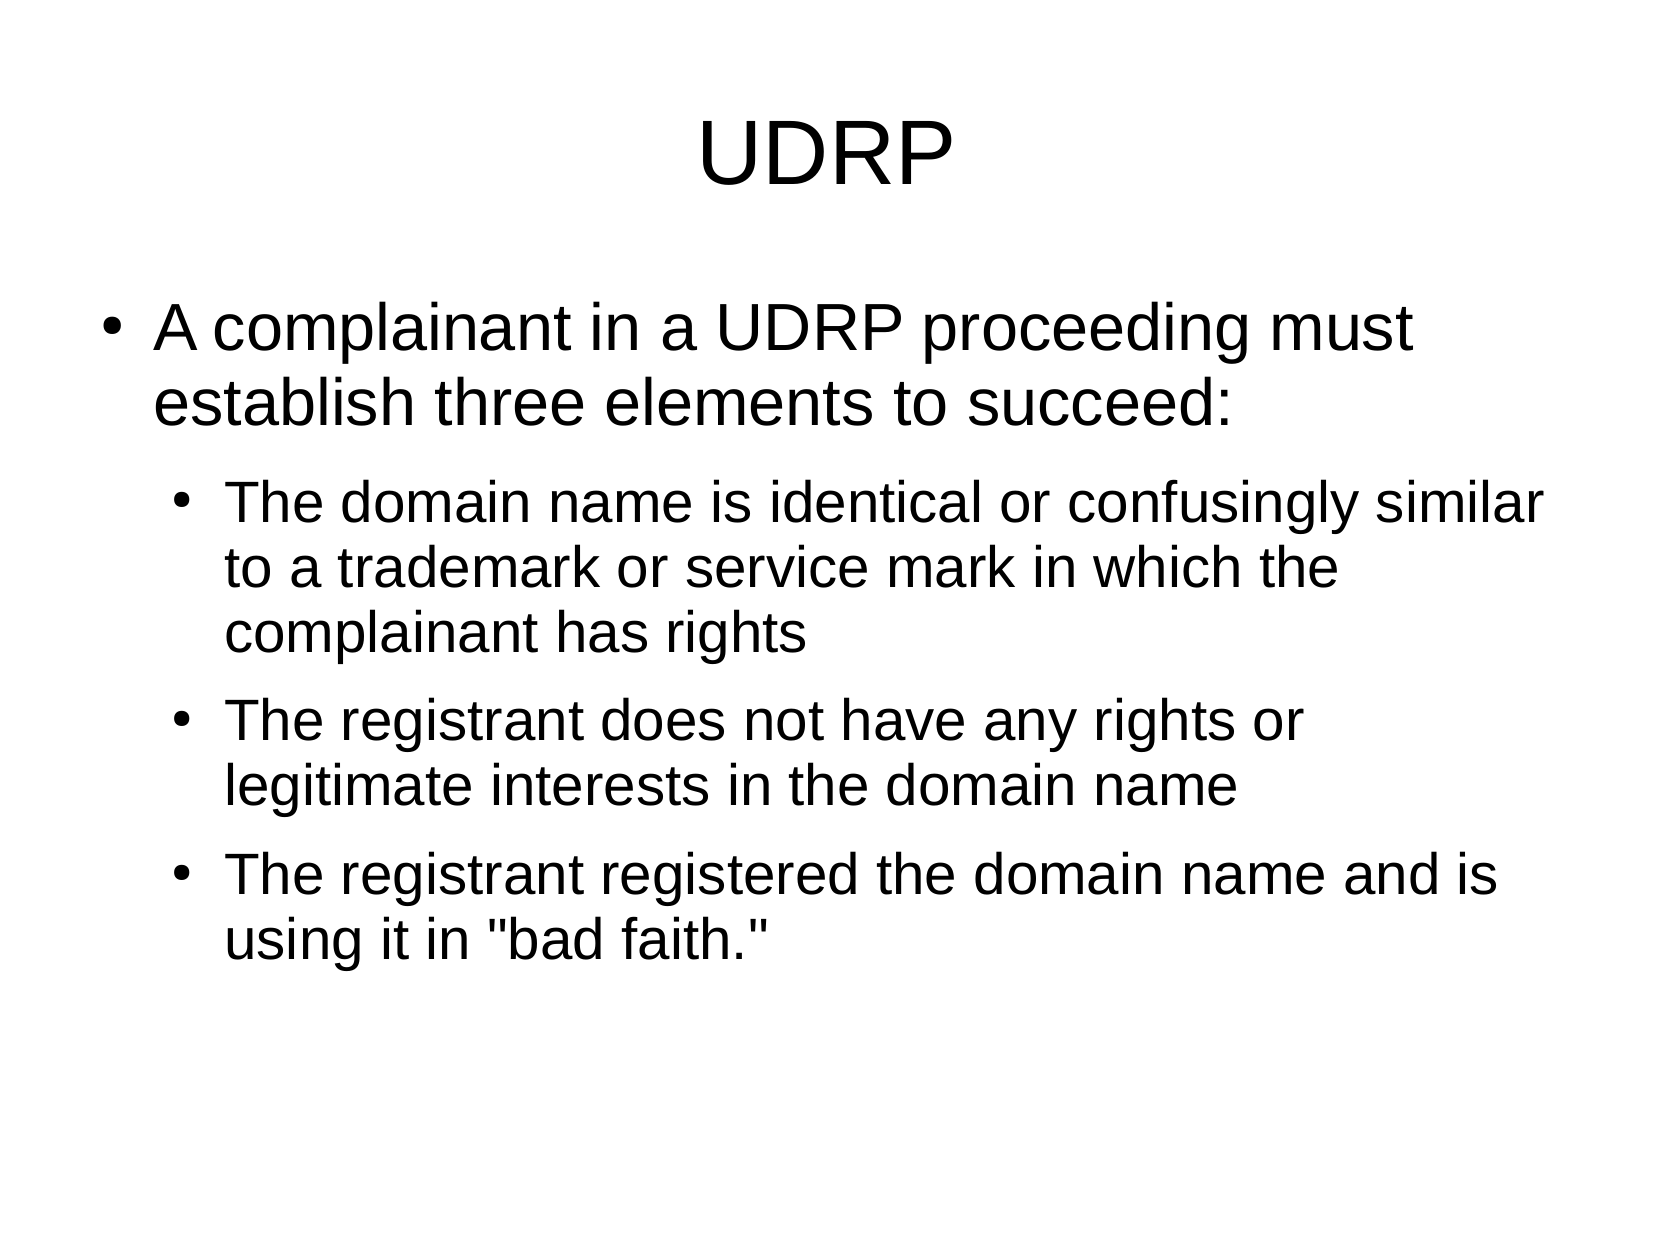

# UDRP
A complainant in a UDRP proceeding must establish three elements to succeed:
The domain name is identical or confusingly similar to a trademark or service mark in which the complainant has rights
The registrant does not have any rights or legitimate interests in the domain name
The registrant registered the domain name and is using it in "bad faith."